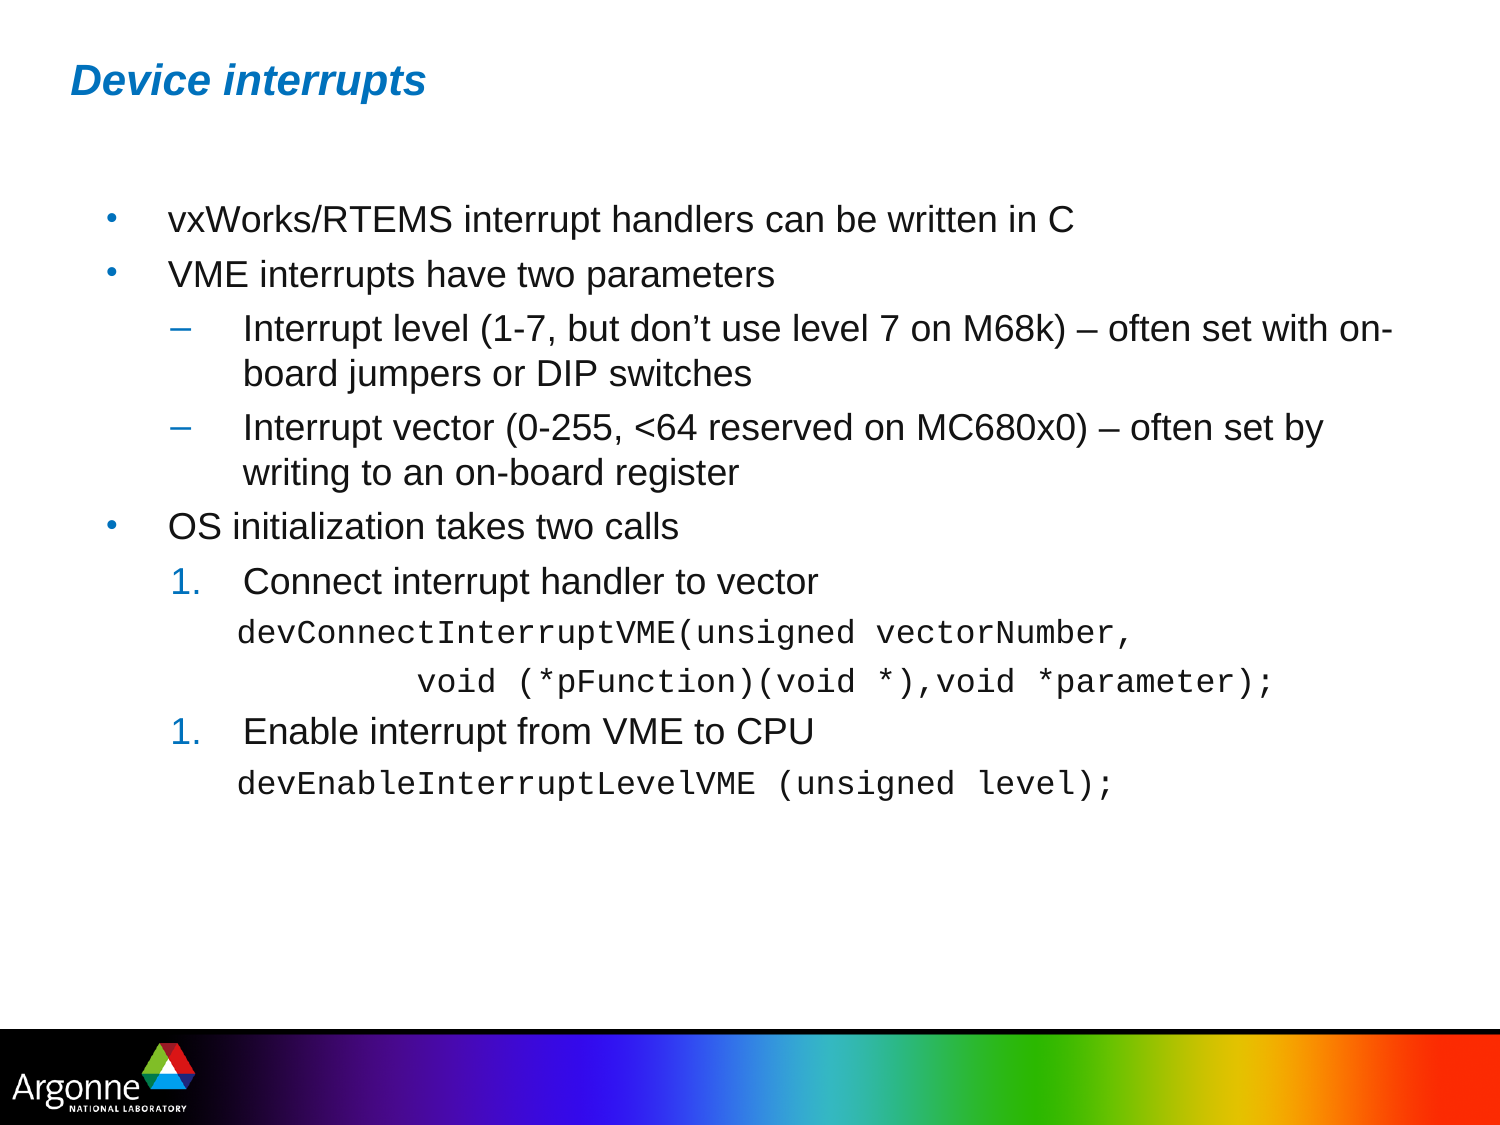

# Device interrupts
vxWorks/RTEMS interrupt handlers can be written in C
VME interrupts have two parameters
Interrupt level (1-7, but don’t use level 7 on M68k) – often set with on-board jumpers or DIP switches
Interrupt vector (0-255, <64 reserved on MC680x0) – often set by writing to an on-board register
OS initialization takes two calls
Connect interrupt handler to vector
devConnectInterruptVME(unsigned vectorNumber,
 void (*pFunction)(void *),void *parameter);
Enable interrupt from VME to CPU
devEnableInterruptLevelVME (unsigned level);